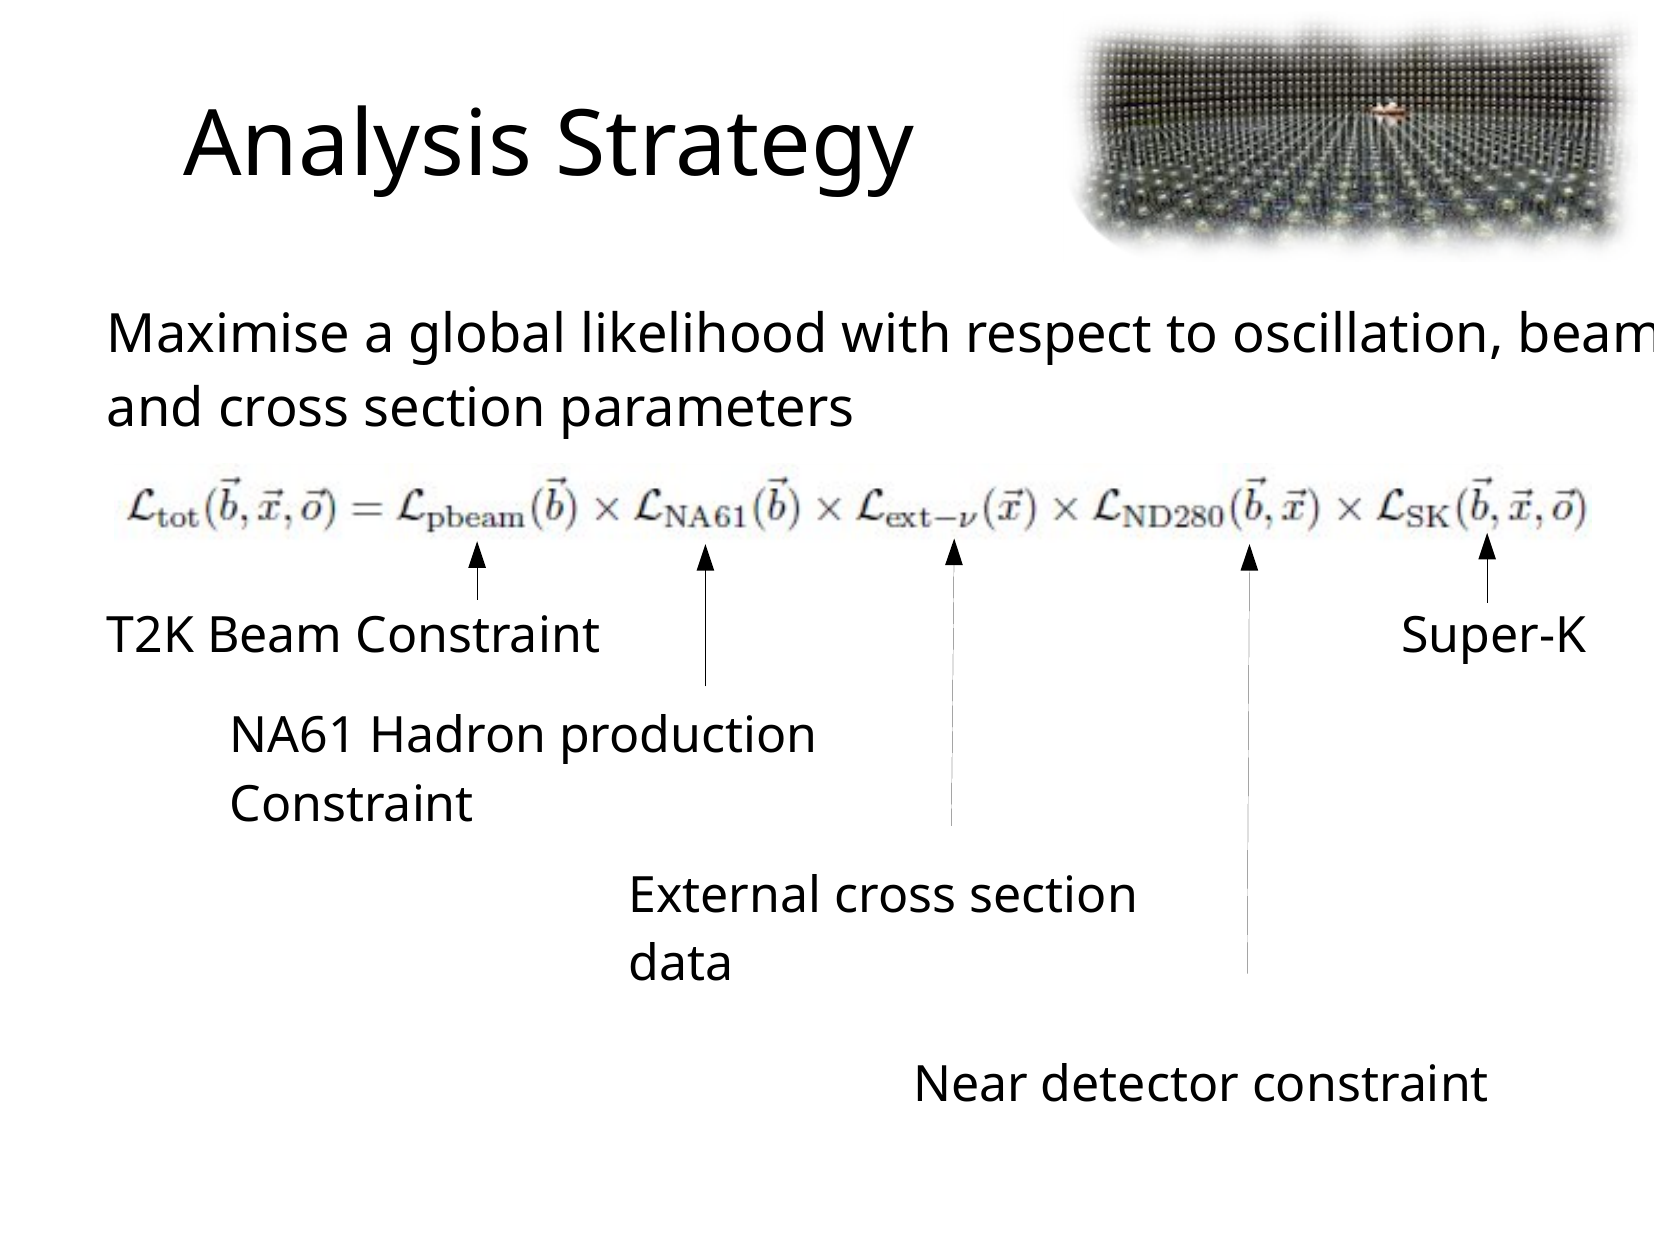

# Analysis Strategy
Maximise a global likelihood with respect to oscillation, beam
and cross section parameters
T2K Beam Constraint
Super-K
NA61 Hadron production
Constraint
External cross section
data
Near detector constraint